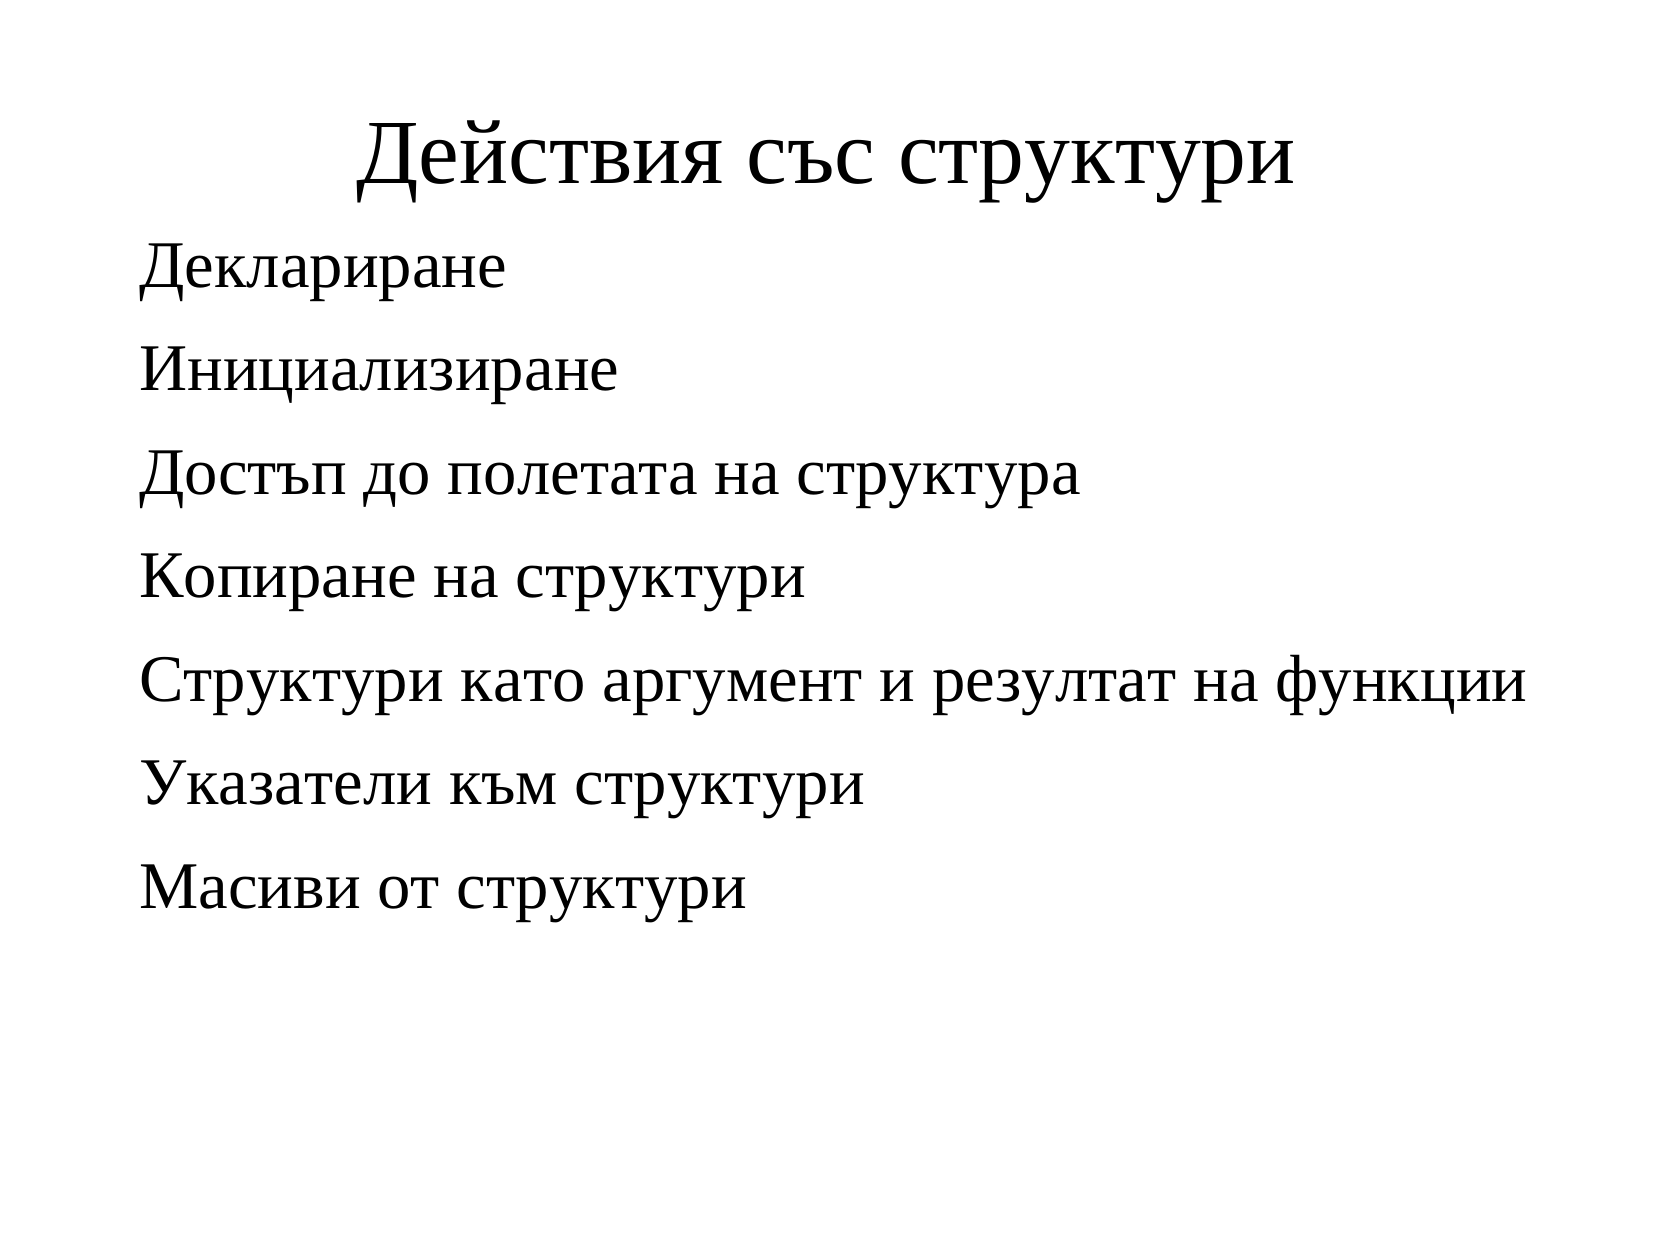

# Действия със структури
Деклариране
Инициализиране
Достъп до полетата на структура
Копиране на структури
Структури като аргумент и резултат на функции
Указатели към структури
Масиви от структури